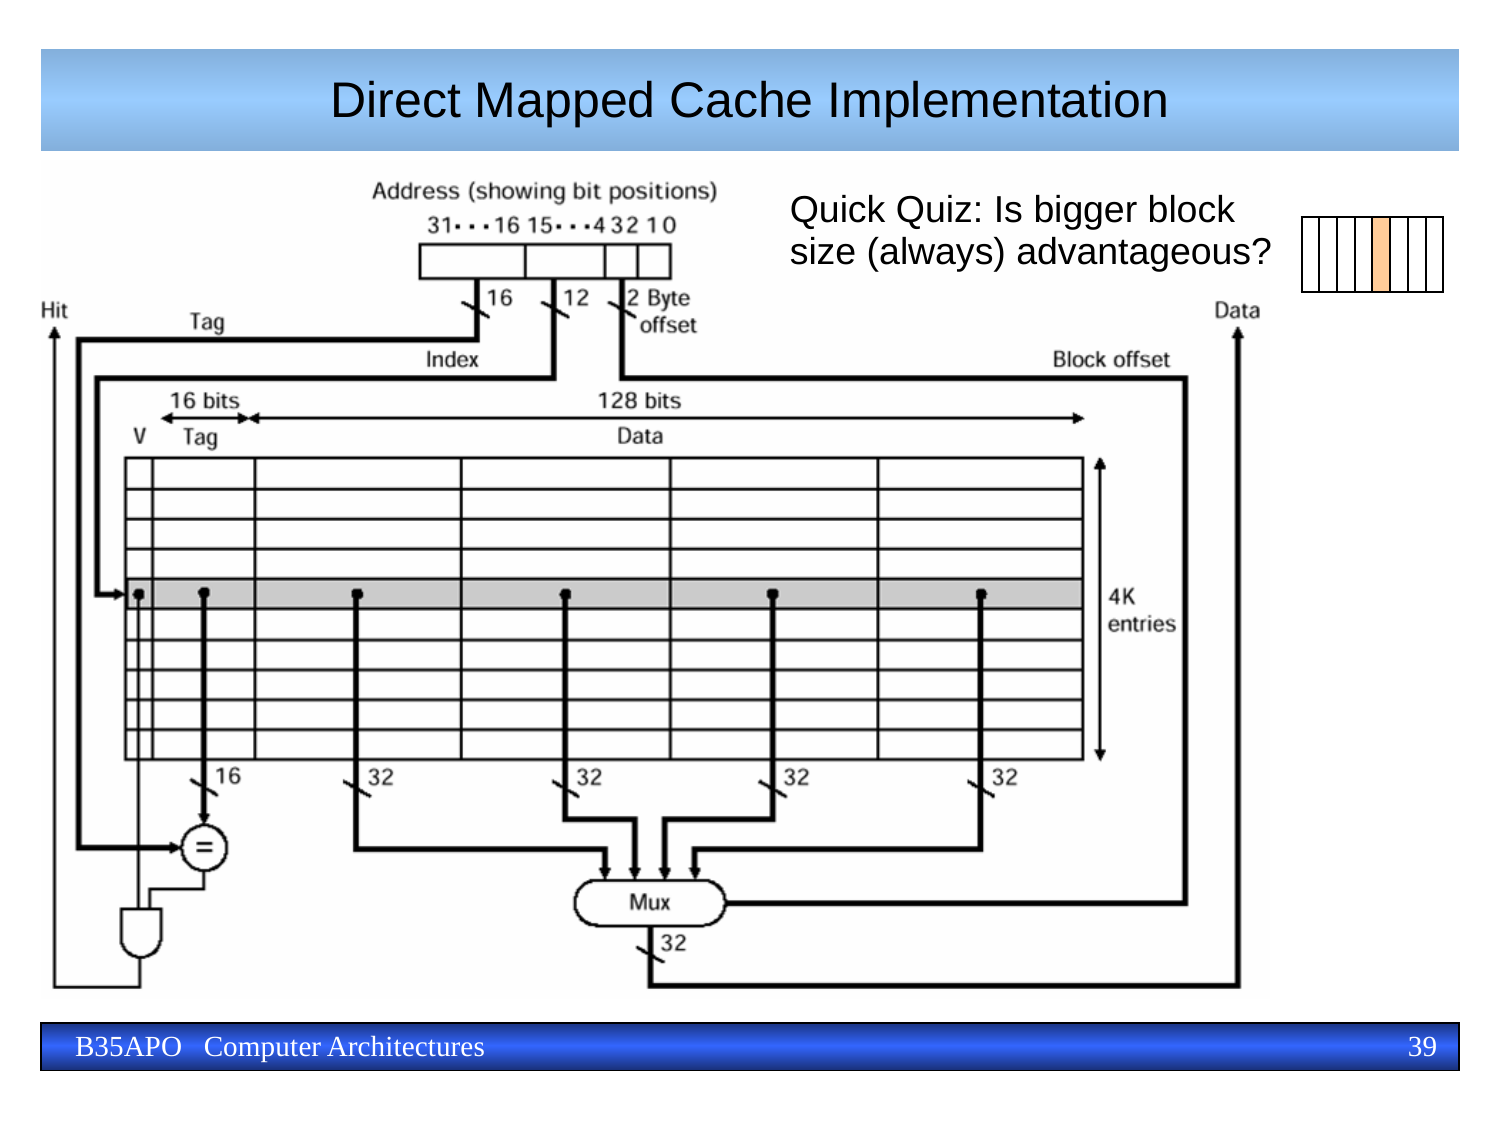

# Direct Mapped Cache Implementation
| | | | | | | | |
| --- | --- | --- | --- | --- | --- | --- | --- |
| | | | | | | | |
| | | | | | | | |
Quick Quiz: Is bigger block size (always) advantageous?
B35APO Computer Architectures
39